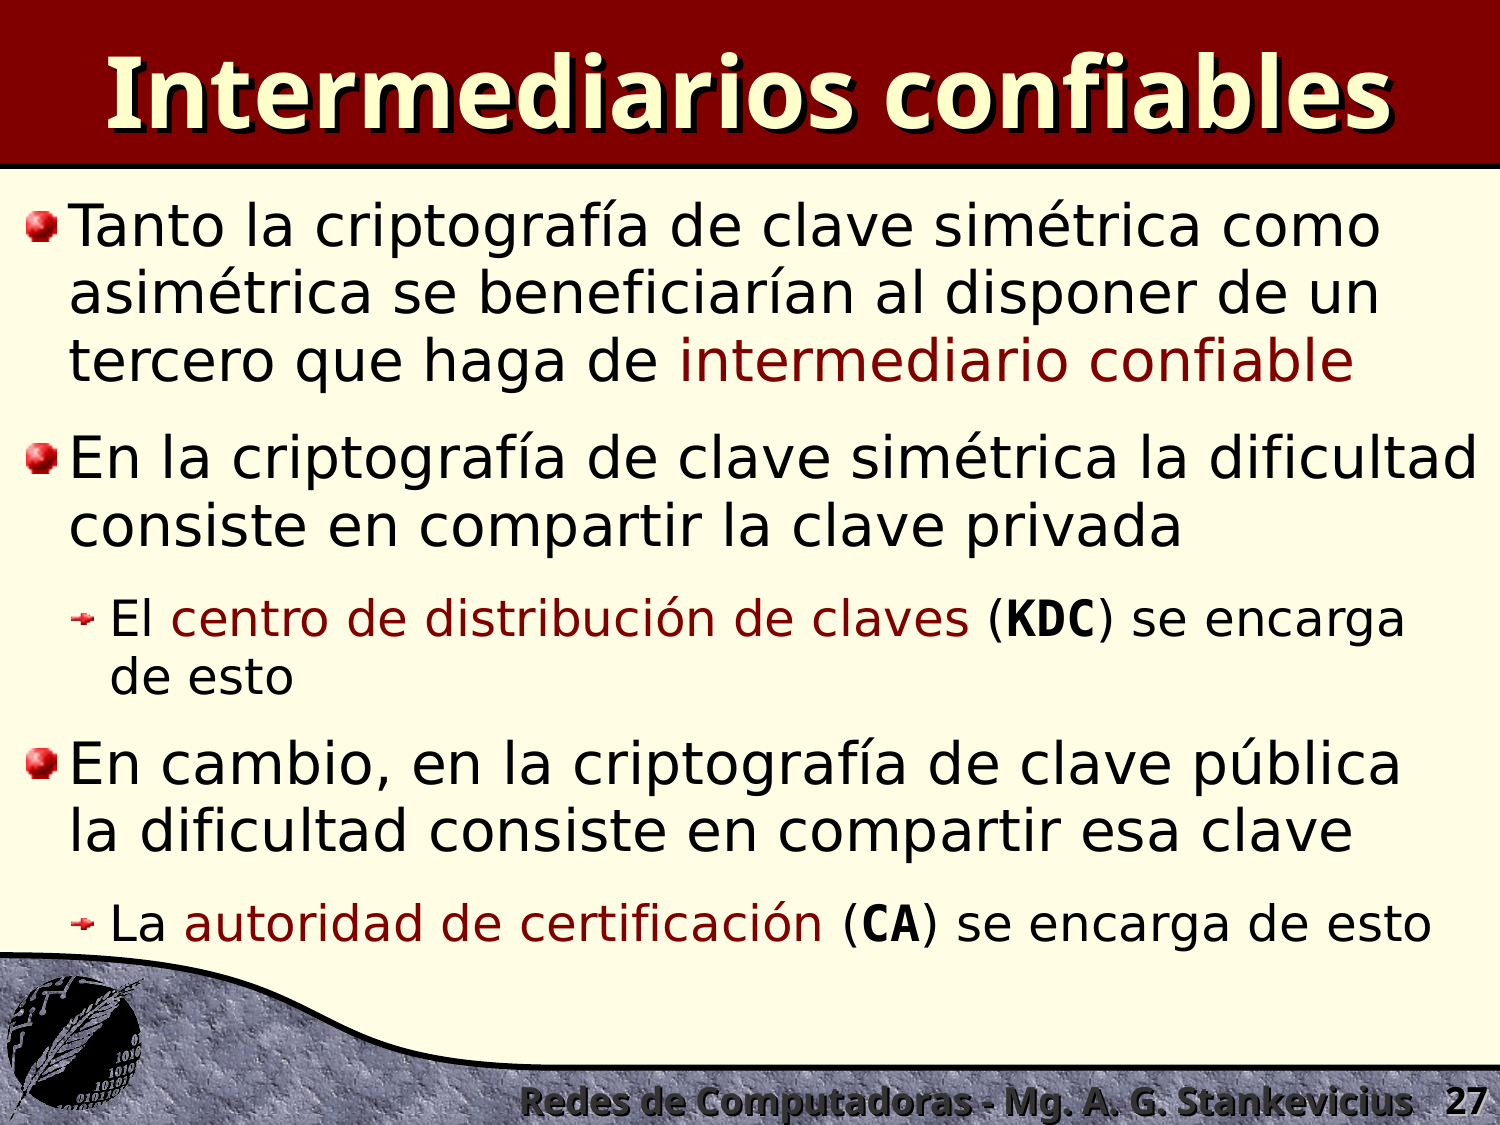

# Intermediarios confiables
Tanto la criptografía de clave simétrica como asimétrica se beneficiarían al disponer de un tercero que haga de intermediario confiable
En la criptografía de clave simétrica la dificultad consiste en compartir la clave privada
El centro de distribución de claves (KDC) se encarga de esto
En cambio, en la criptografía de clave pública
la dificultad consiste en compartir esa clave
La autoridad de certificación (CA) se encarga de esto
27